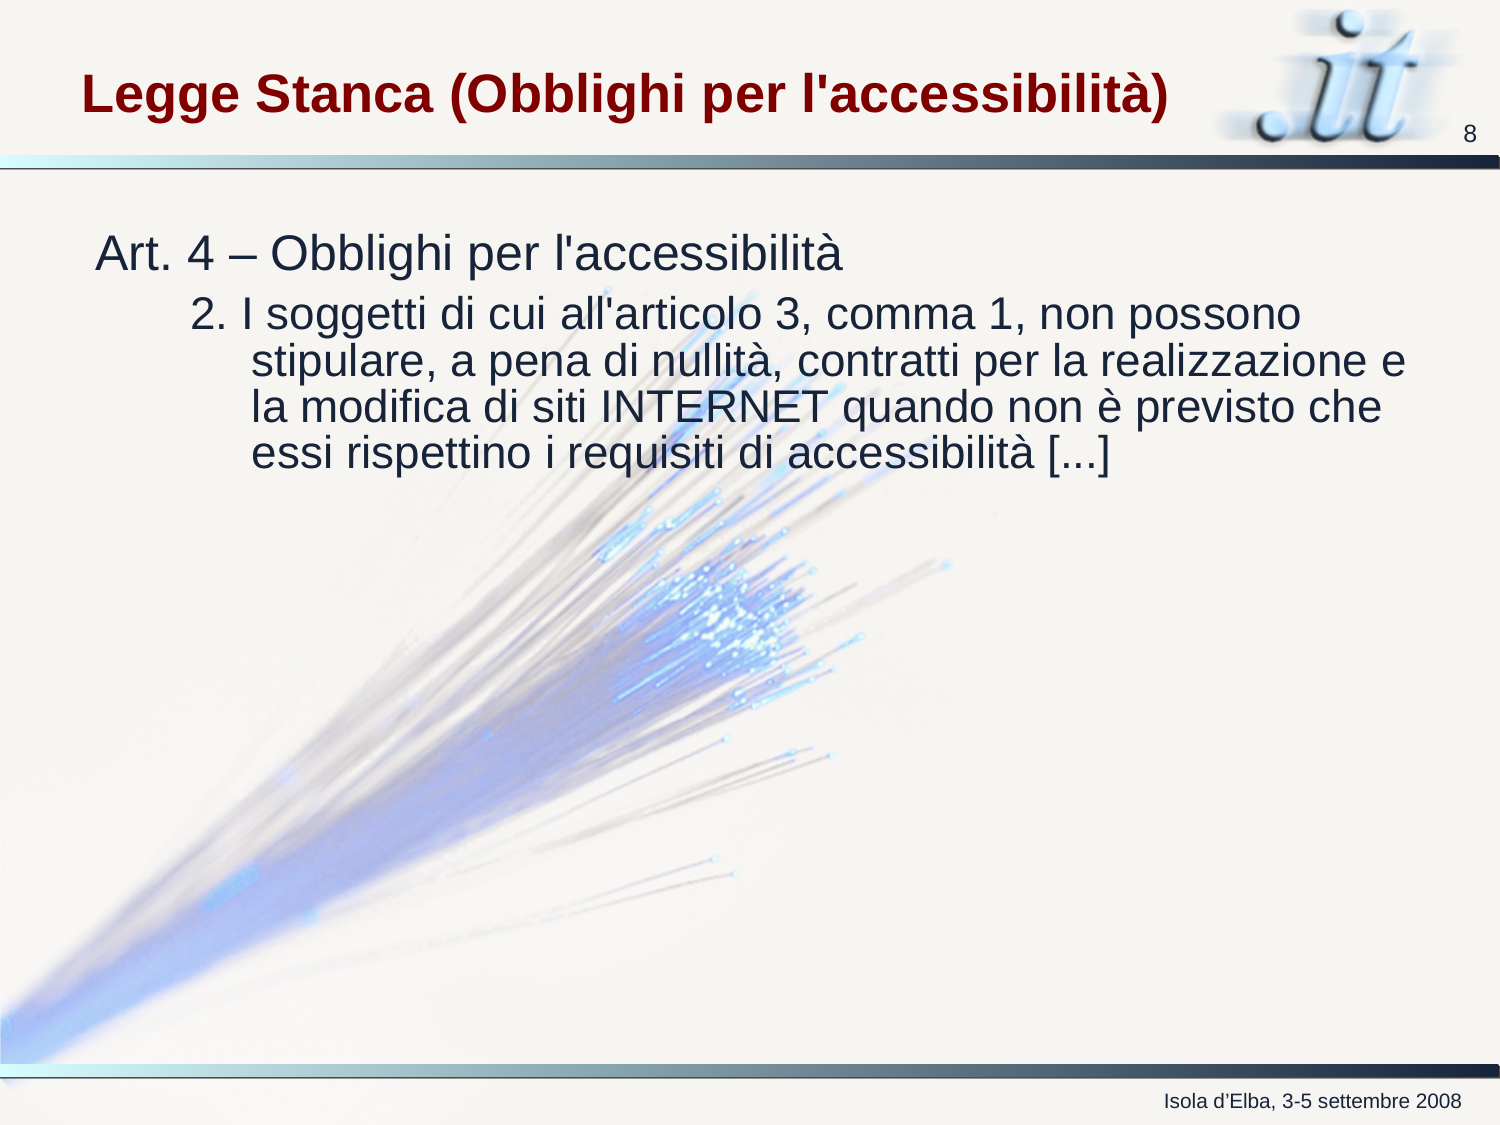

# Legge Stanca (Obblighi per l'accessibilità)
Art. 4 – Obblighi per l'accessibilità
2. I soggetti di cui all'articolo 3, comma 1, non possono stipulare, a pena di nullità, contratti per la realizzazione e la modifica di siti INTERNET quando non è previsto che essi rispettino i requisiti di accessibilità [...]